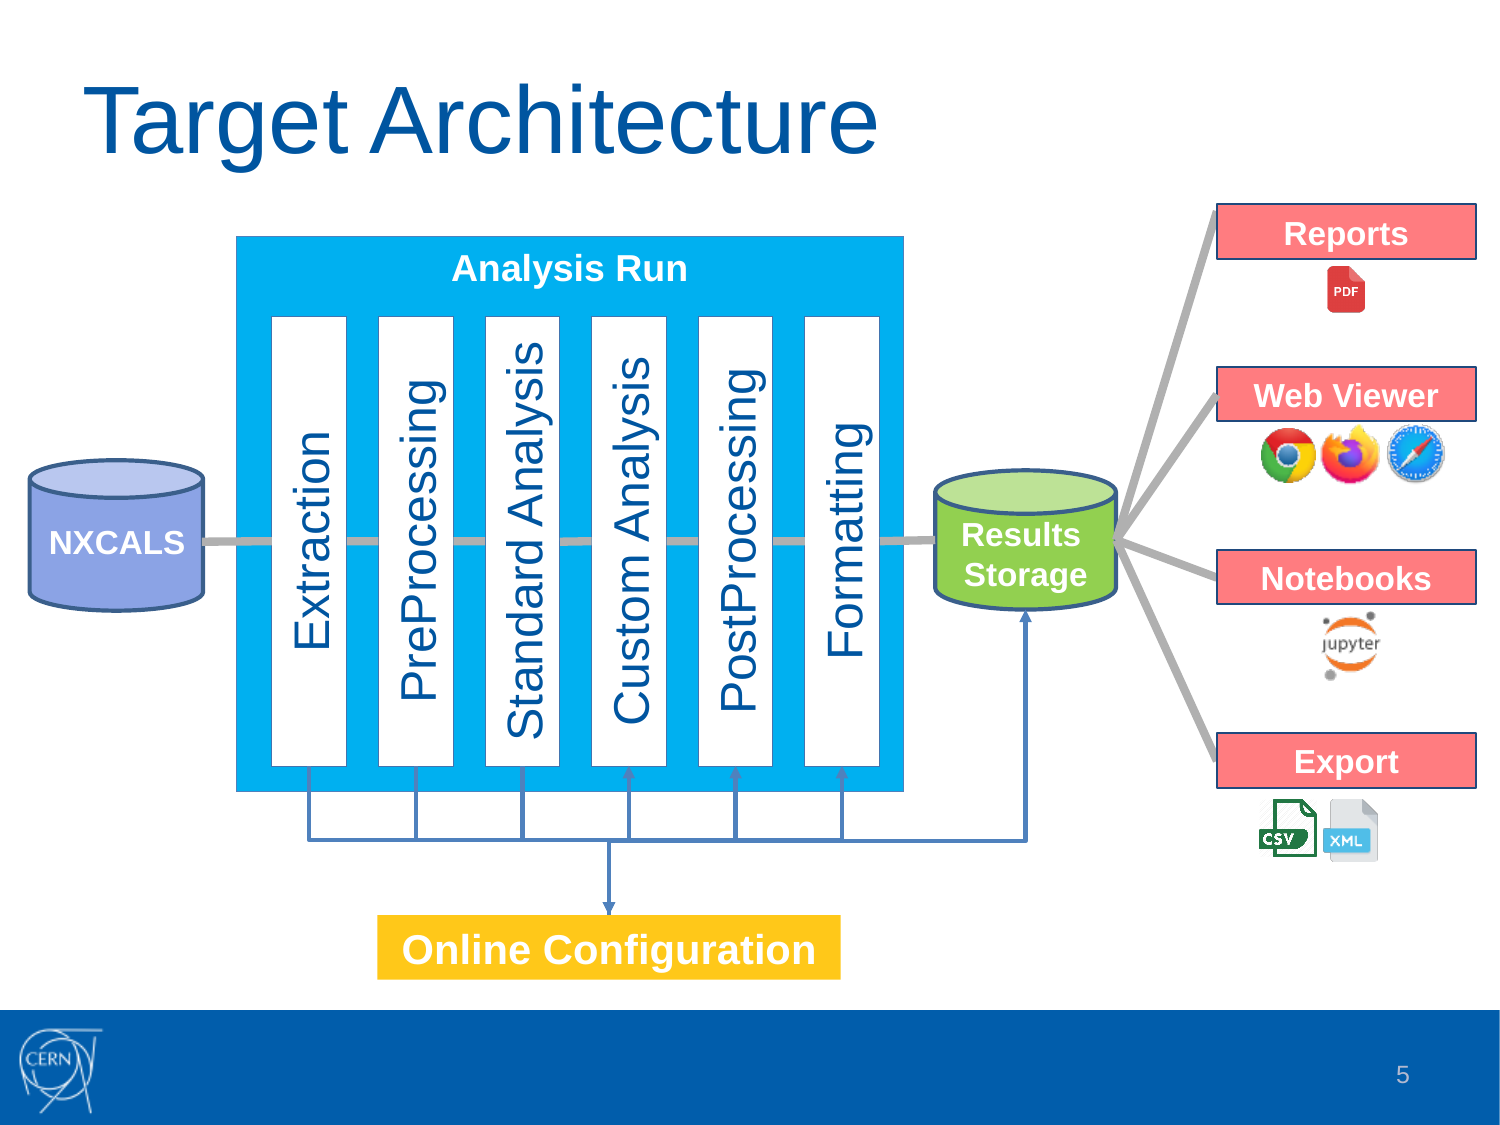

Target Architecture
Reports
Analysis Run
Web Viewer
Extraction
PreProcessing
Standard Analysis
Custom Analysis
PostProcessing
Formatting
Results
Storage
NXCALS
Notebooks
Export
Online Configuration
3